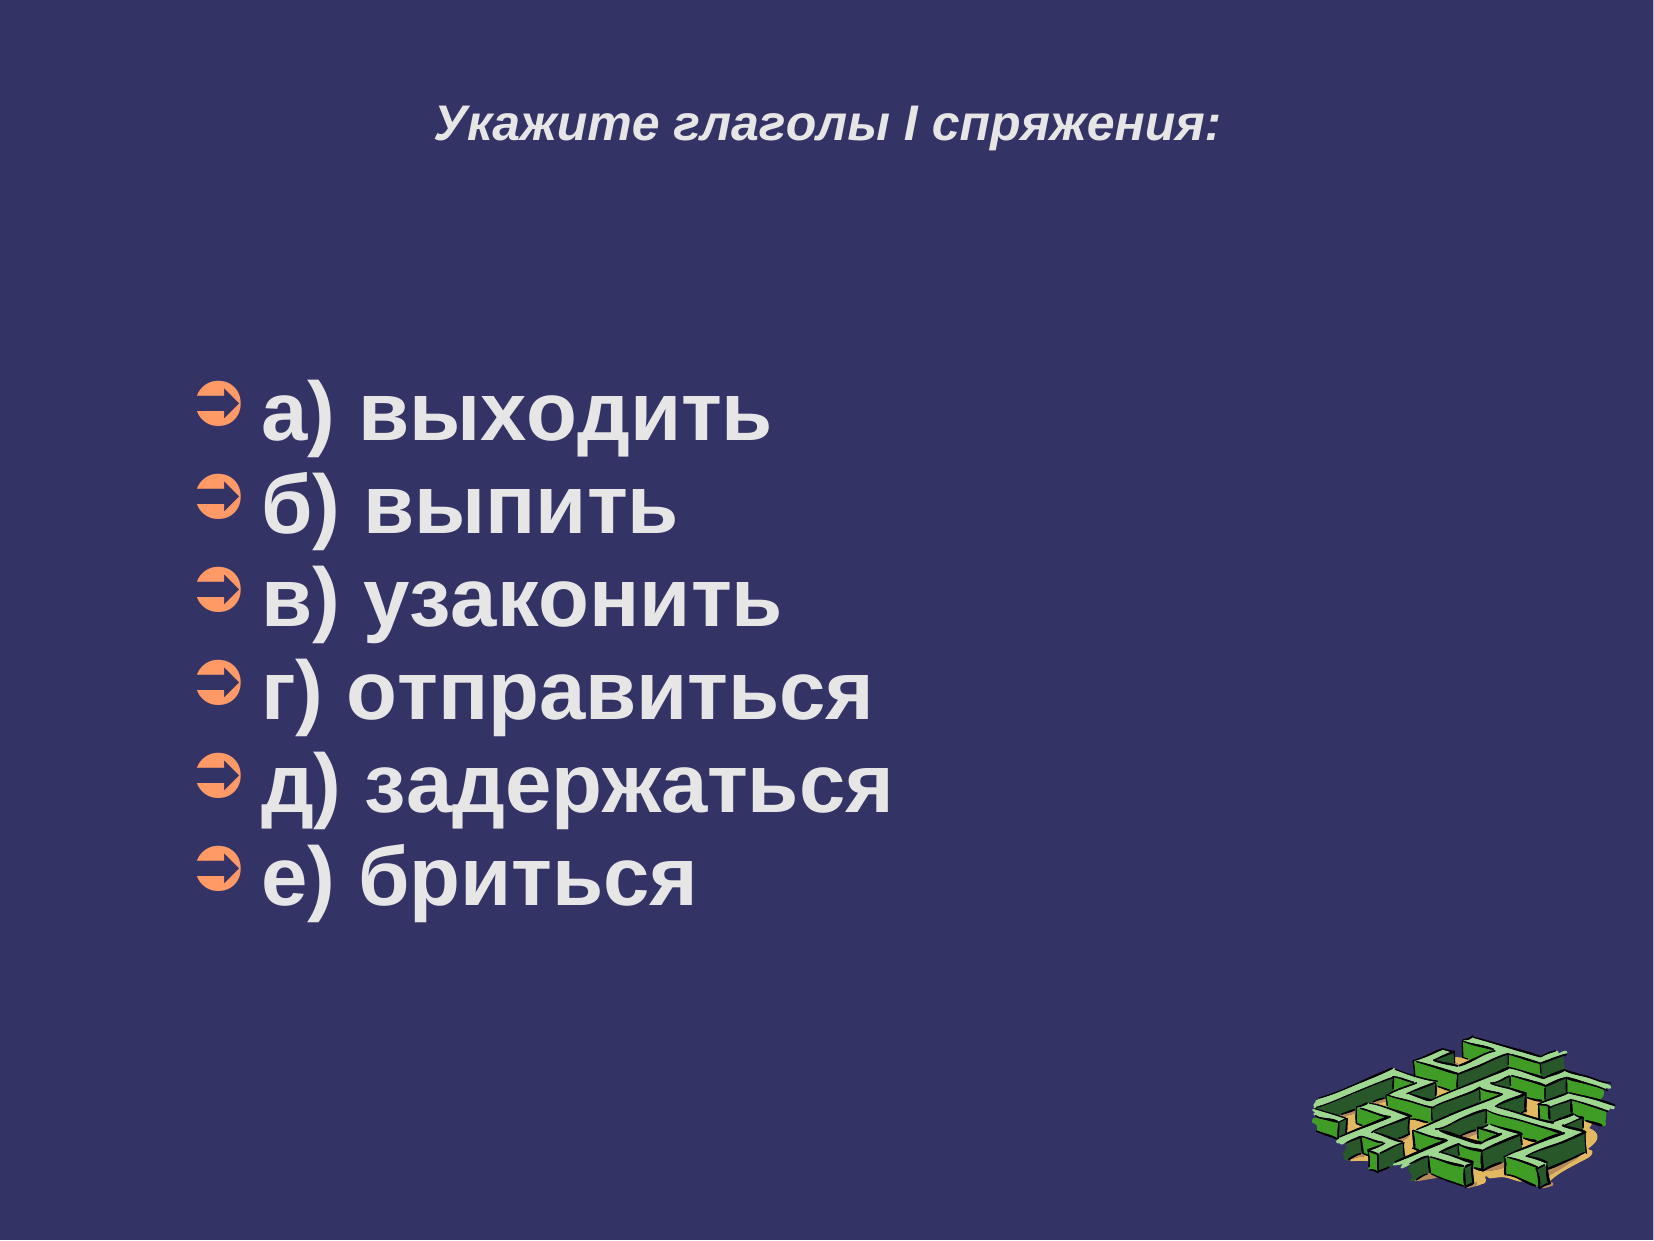

# Укажите глаголы I спряжения:
а) выходить
б) выпить
в) узаконить
г) отправиться
д) задержаться
е) бриться